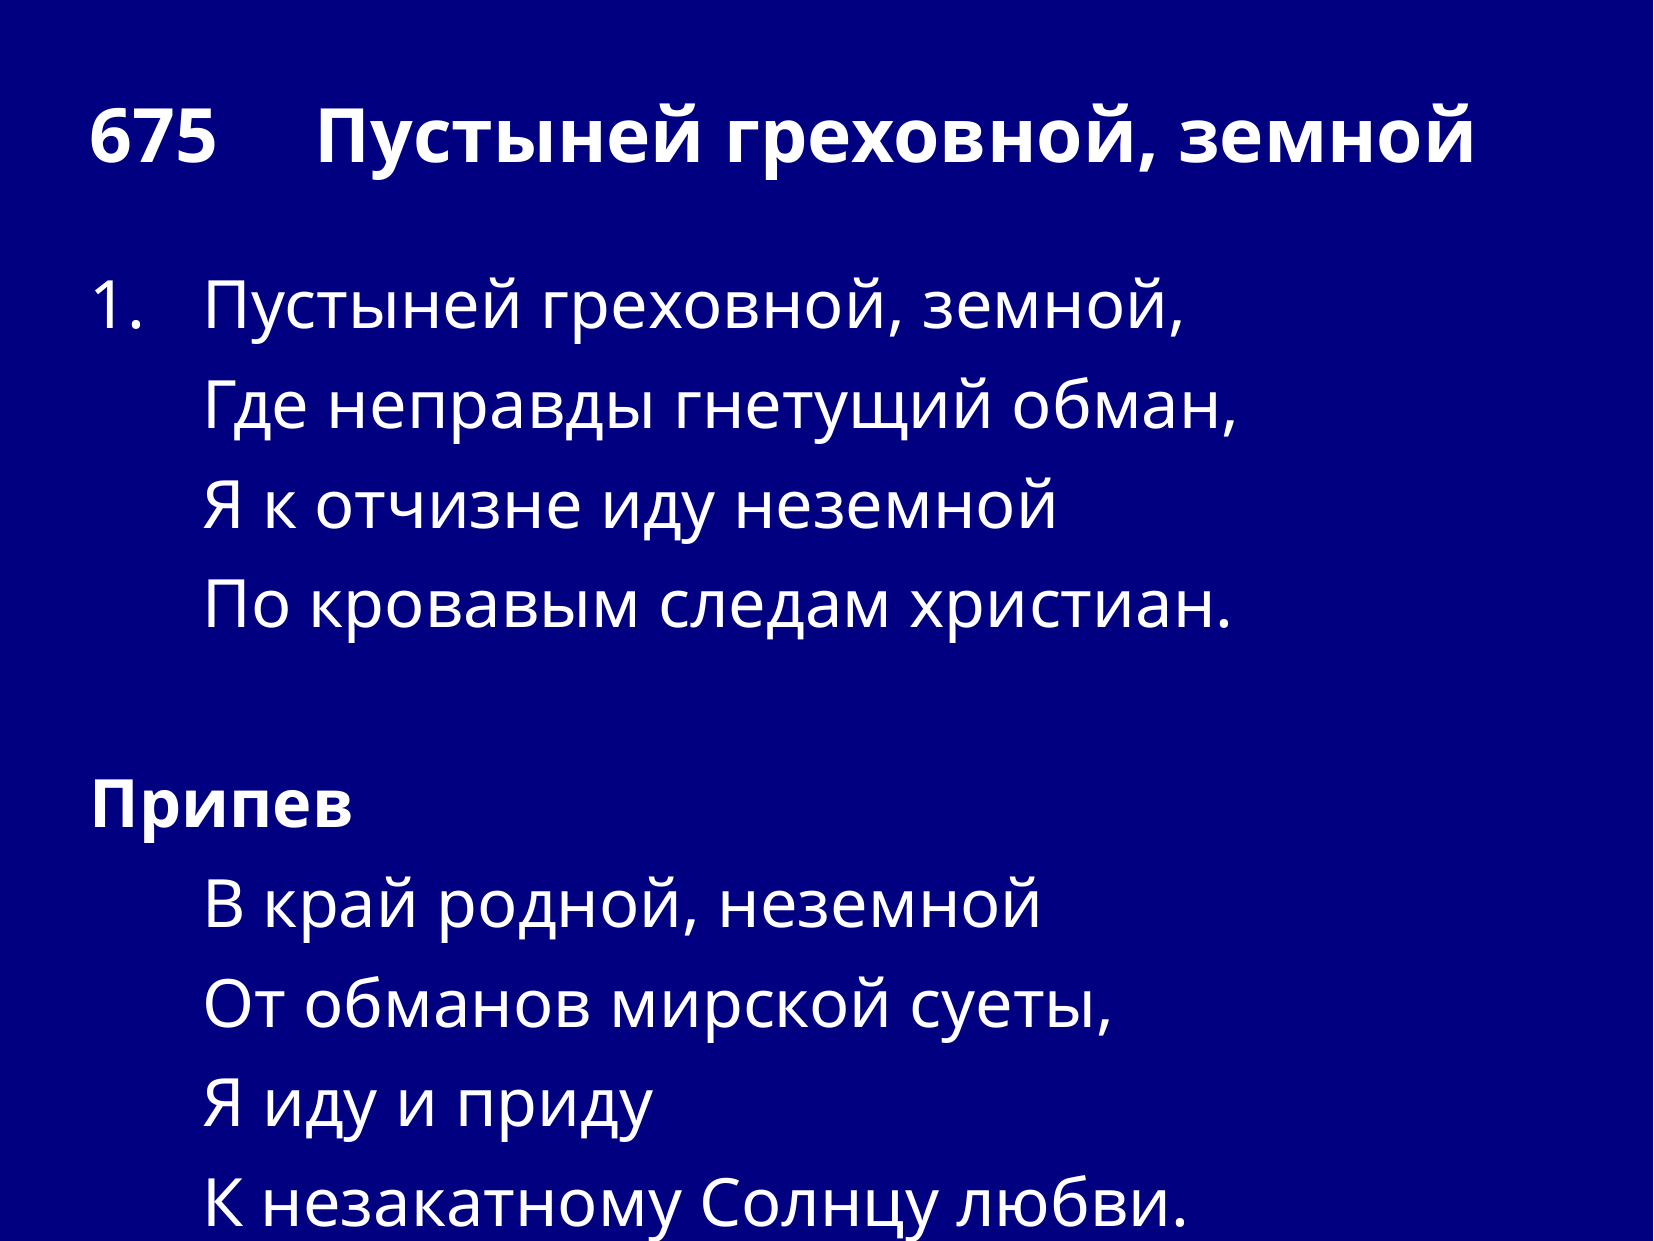

675	Пустыней греховной, земной
1.	Пустыней греховной, земной,
	Где неправды гнетущий обман,
	Я к отчизне иду неземной
	По кровавым следам христиан.
Припев
	В край родной, неземной
	От обманов мирской суеты,
	Я иду и приду
	К незакатному Солнцу любви.